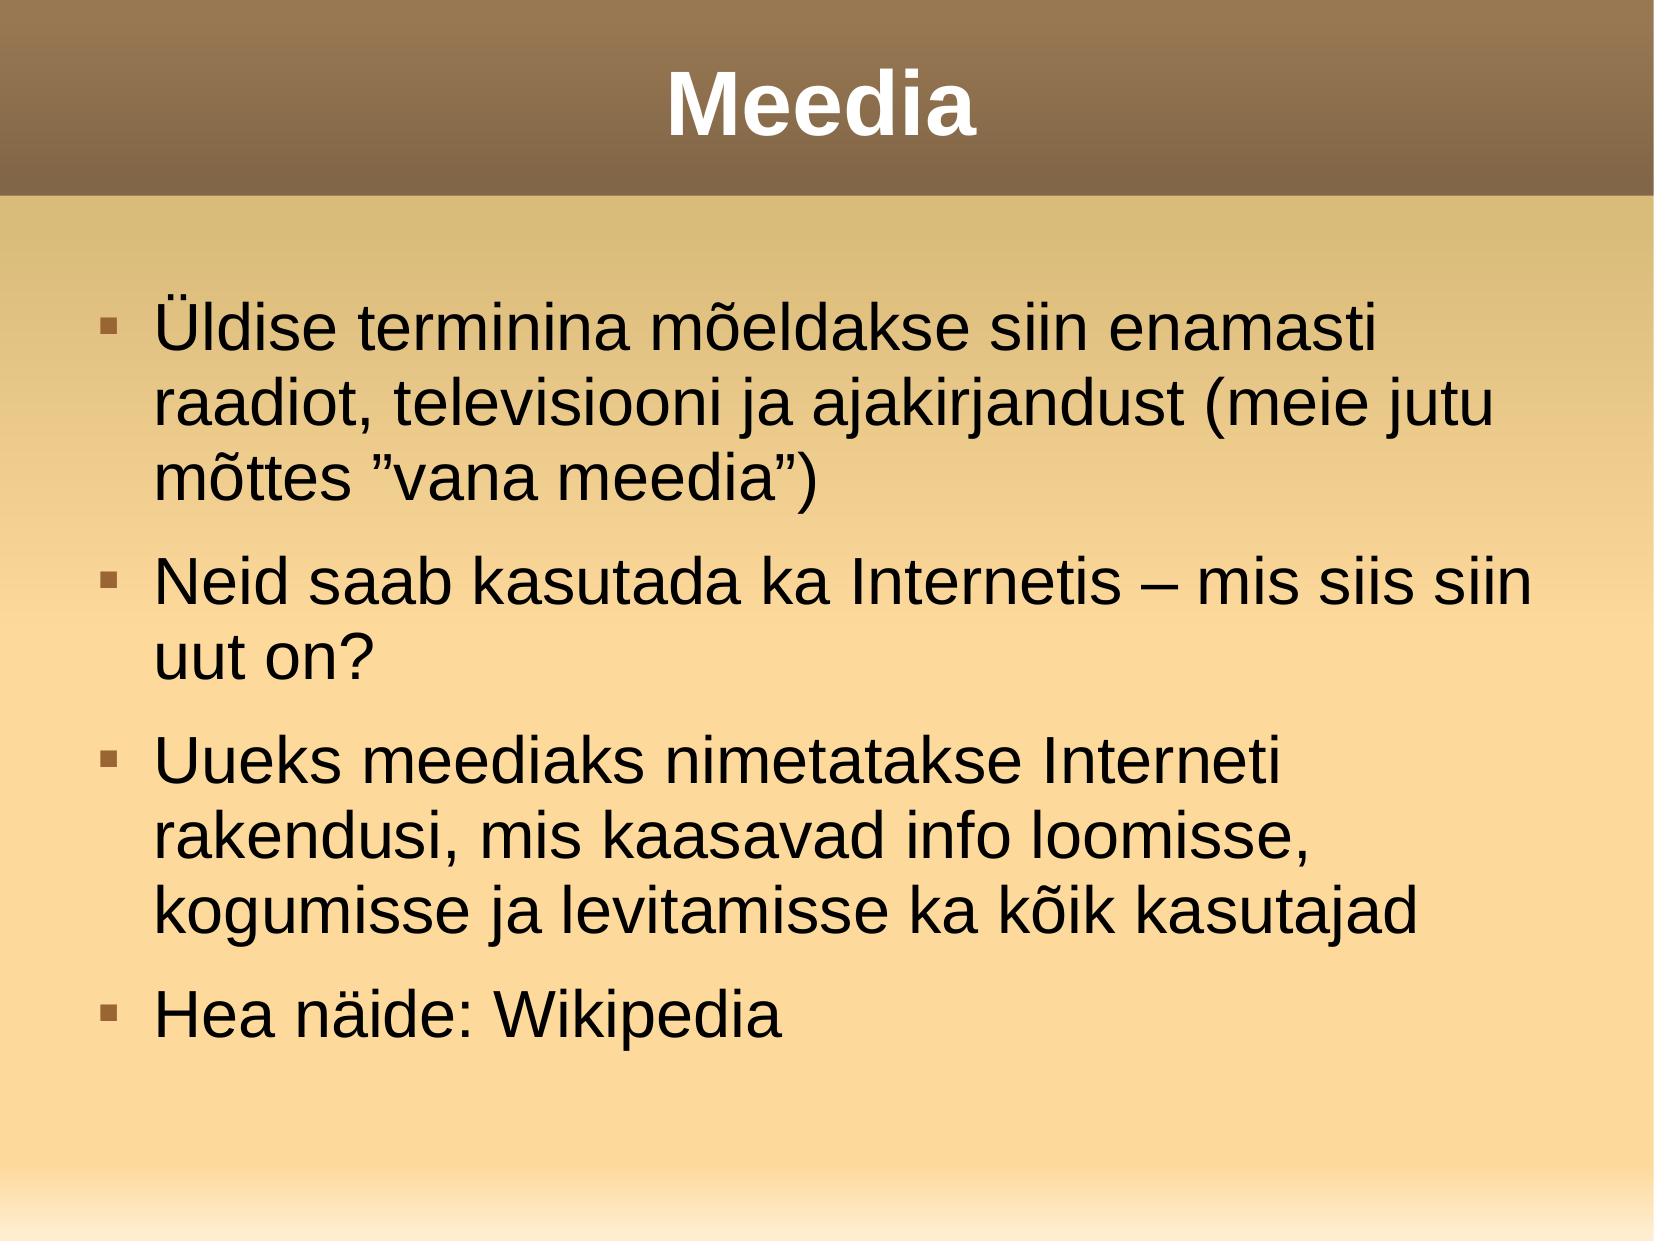

# Meedia
Üldise terminina mõeldakse siin enamasti raadiot, televisiooni ja ajakirjandust (meie jutu mõttes ”vana meedia”)
Neid saab kasutada ka Internetis – mis siis siin uut on?
Uueks meediaks nimetatakse Interneti rakendusi, mis kaasavad info loomisse, kogumisse ja levitamisse ka kõik kasutajad
Hea näide: Wikipedia